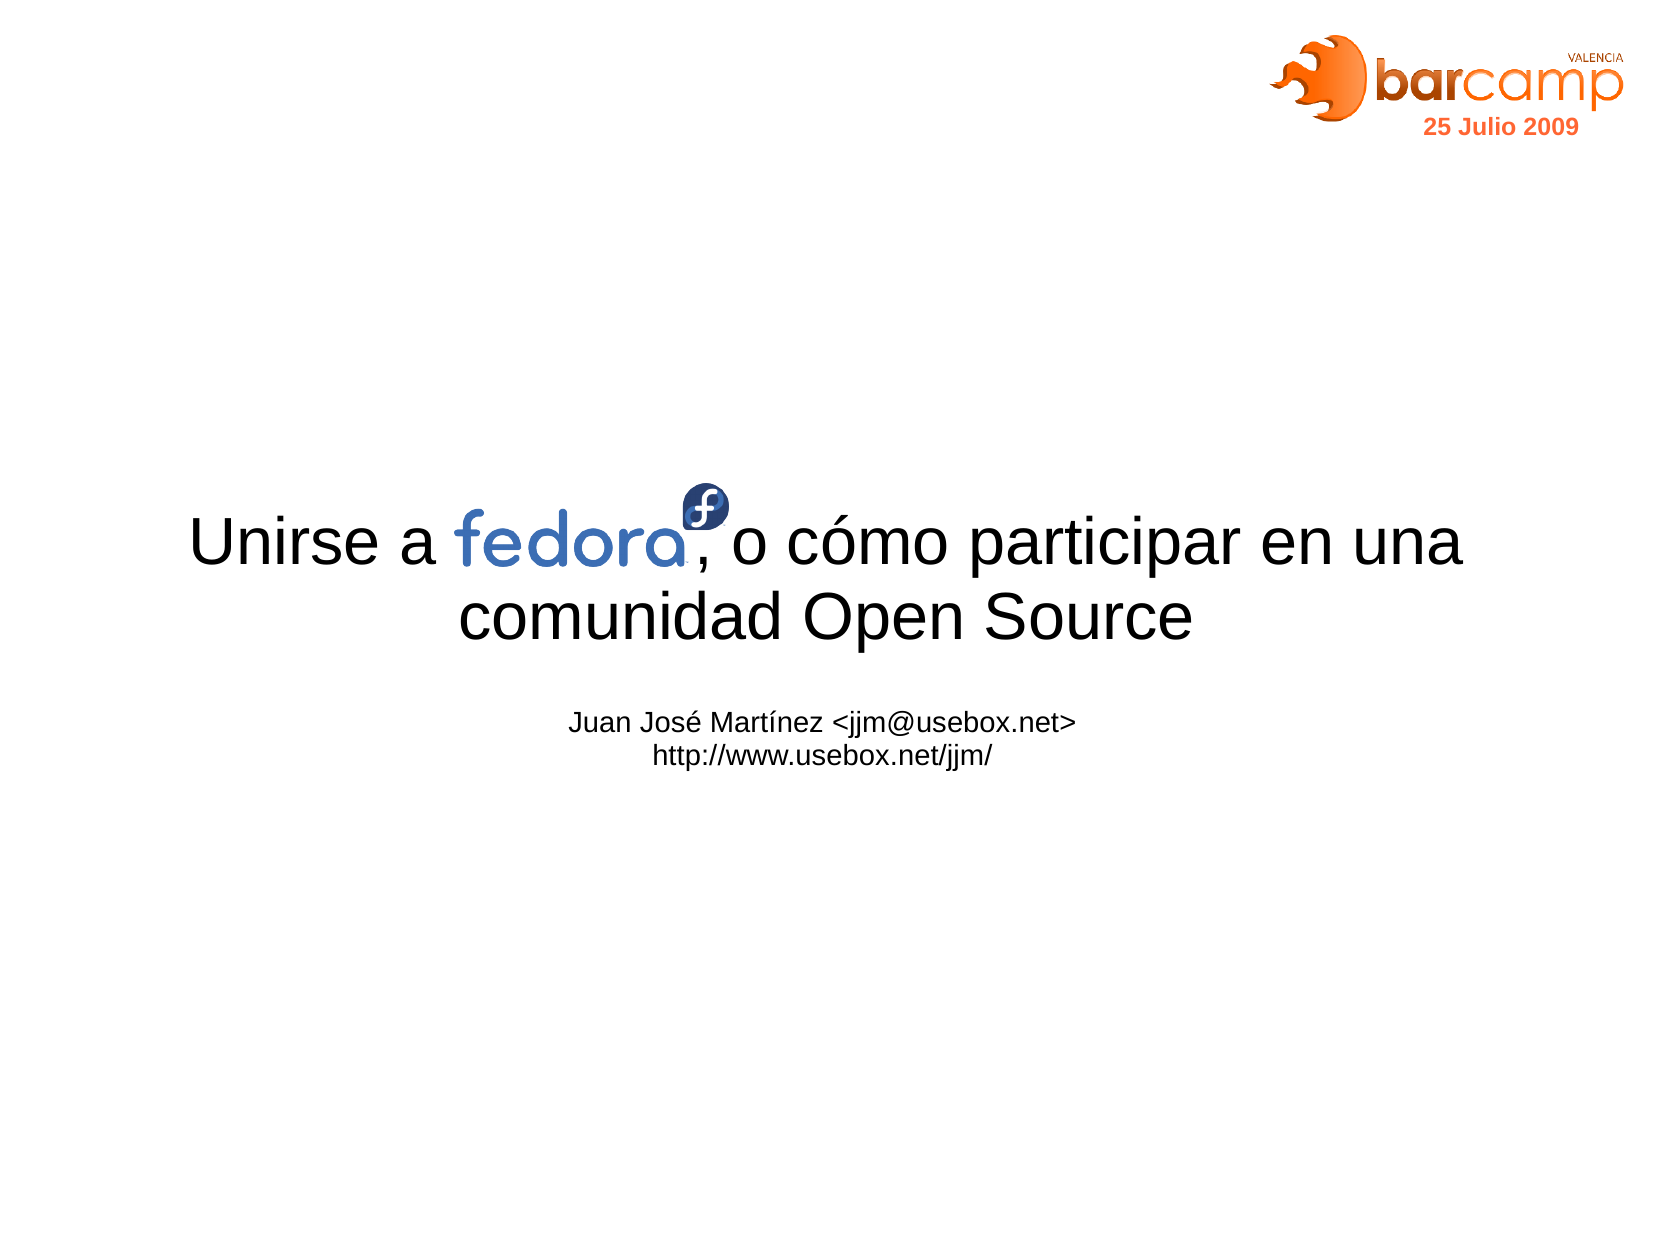

# Unirse a , o cómo participar en una comunidad Open Source
25 Julio 2009
Juan José Martínez <jjm@usebox.net>
http://www.usebox.net/jjm/